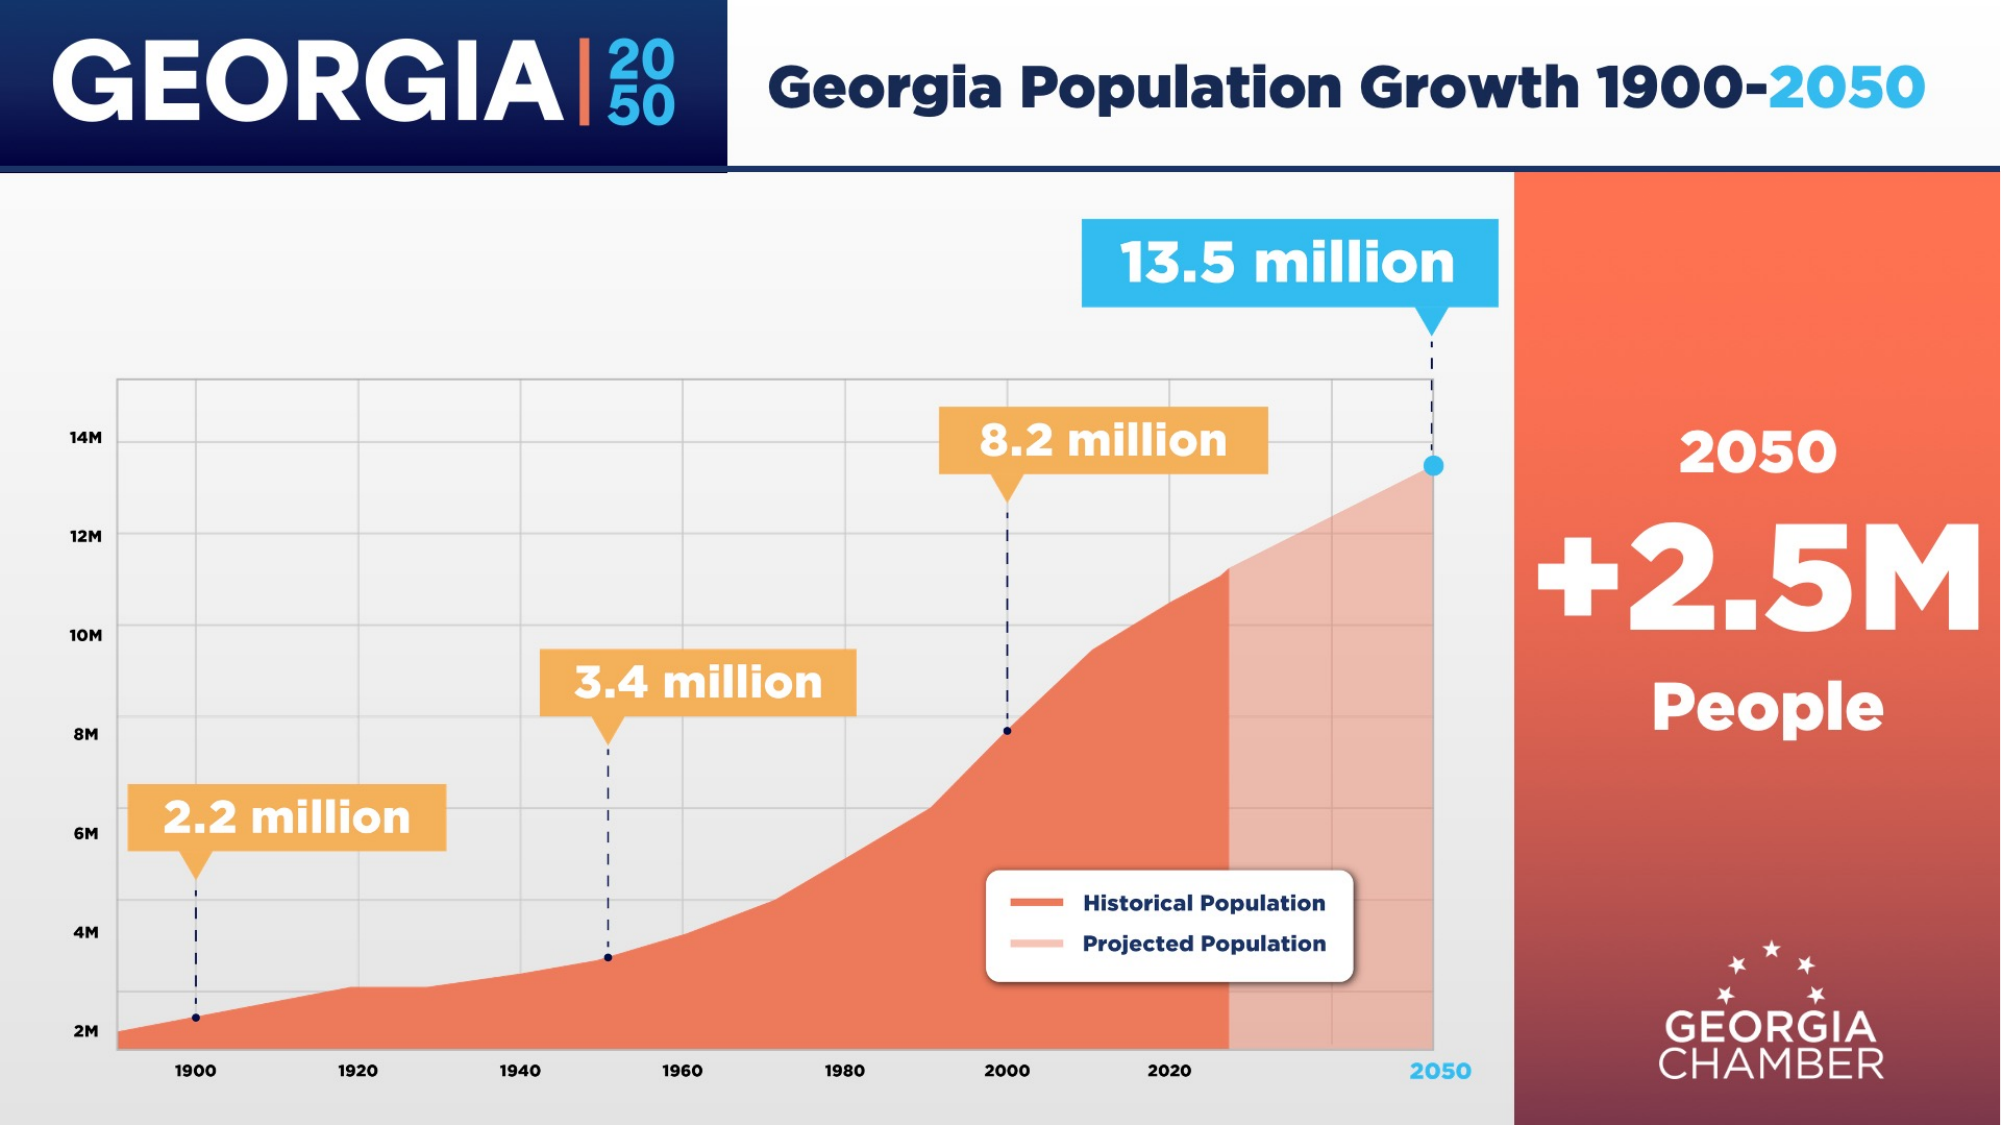

Georgia Population Growth 1900-2050
2050
+2.5M
 People